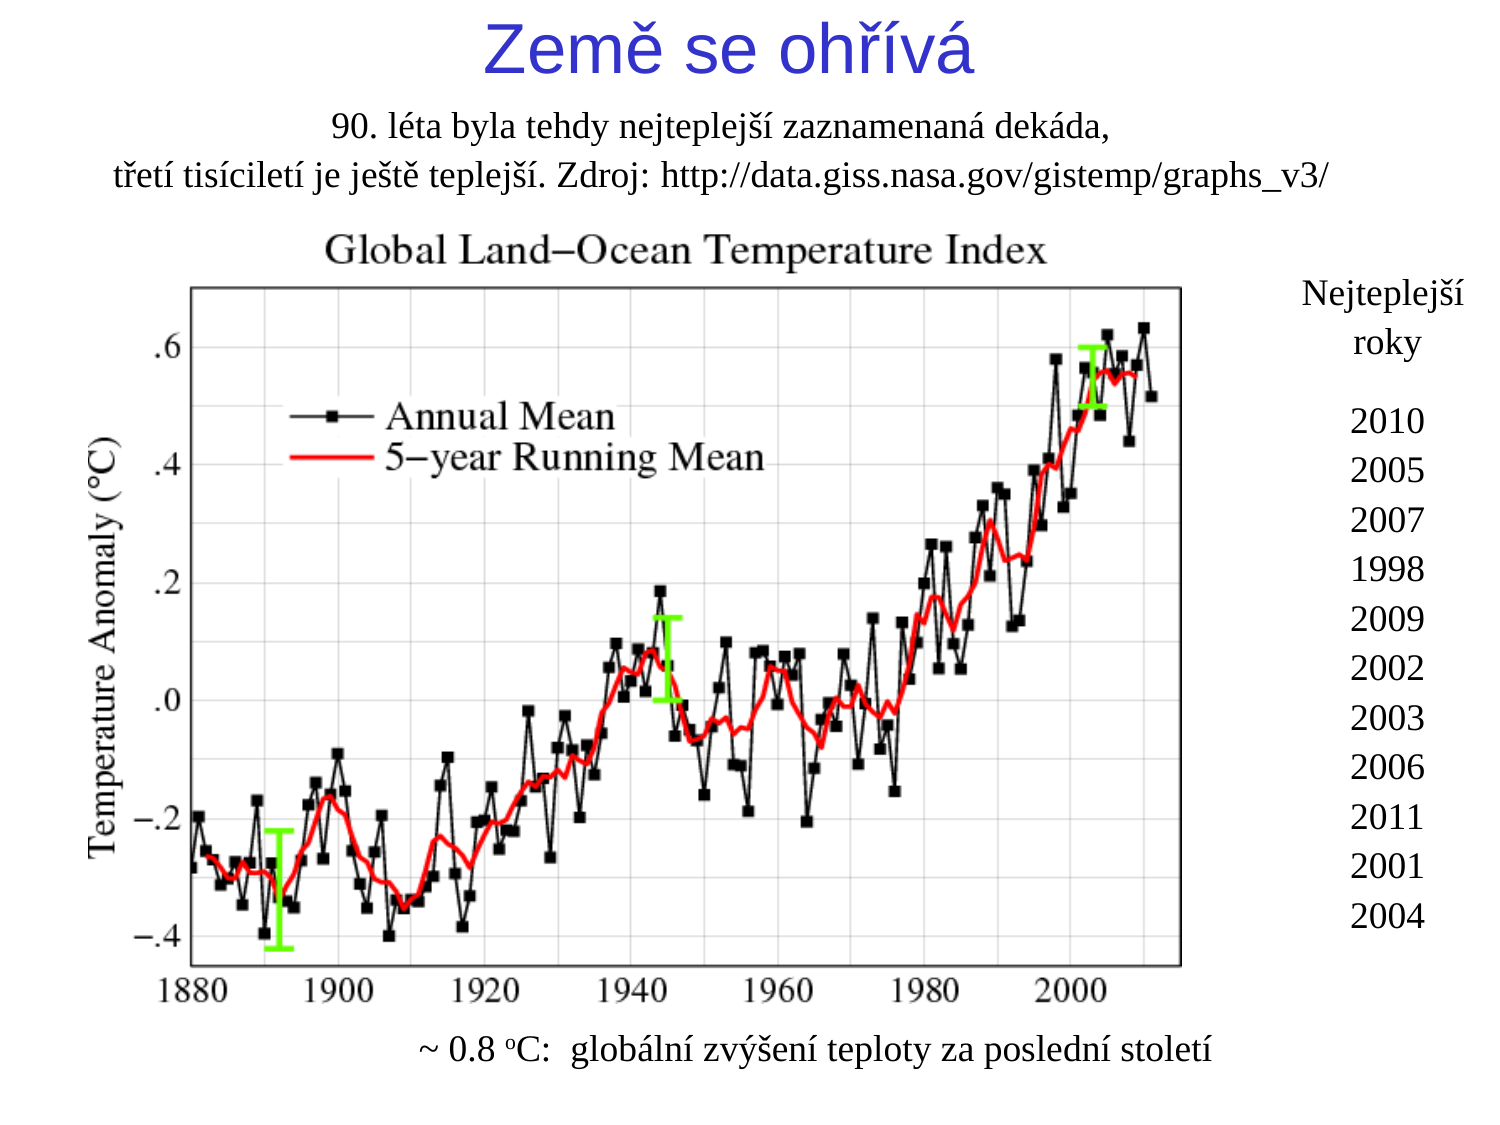

Země se ohřívá
90. léta byla tehdy nejteplejší zaznamenaná dekáda,
třetí tisíciletí je ještě teplejší. Zdroj: http://data.giss.nasa.gov/gistemp/graphs_v3/
Nejteplejší
roky
2010
2005
2007
1998 2009 2002 2003
2006
2011 2001
2004
~ 0.8 oC: globální zvýšení teploty za poslední století